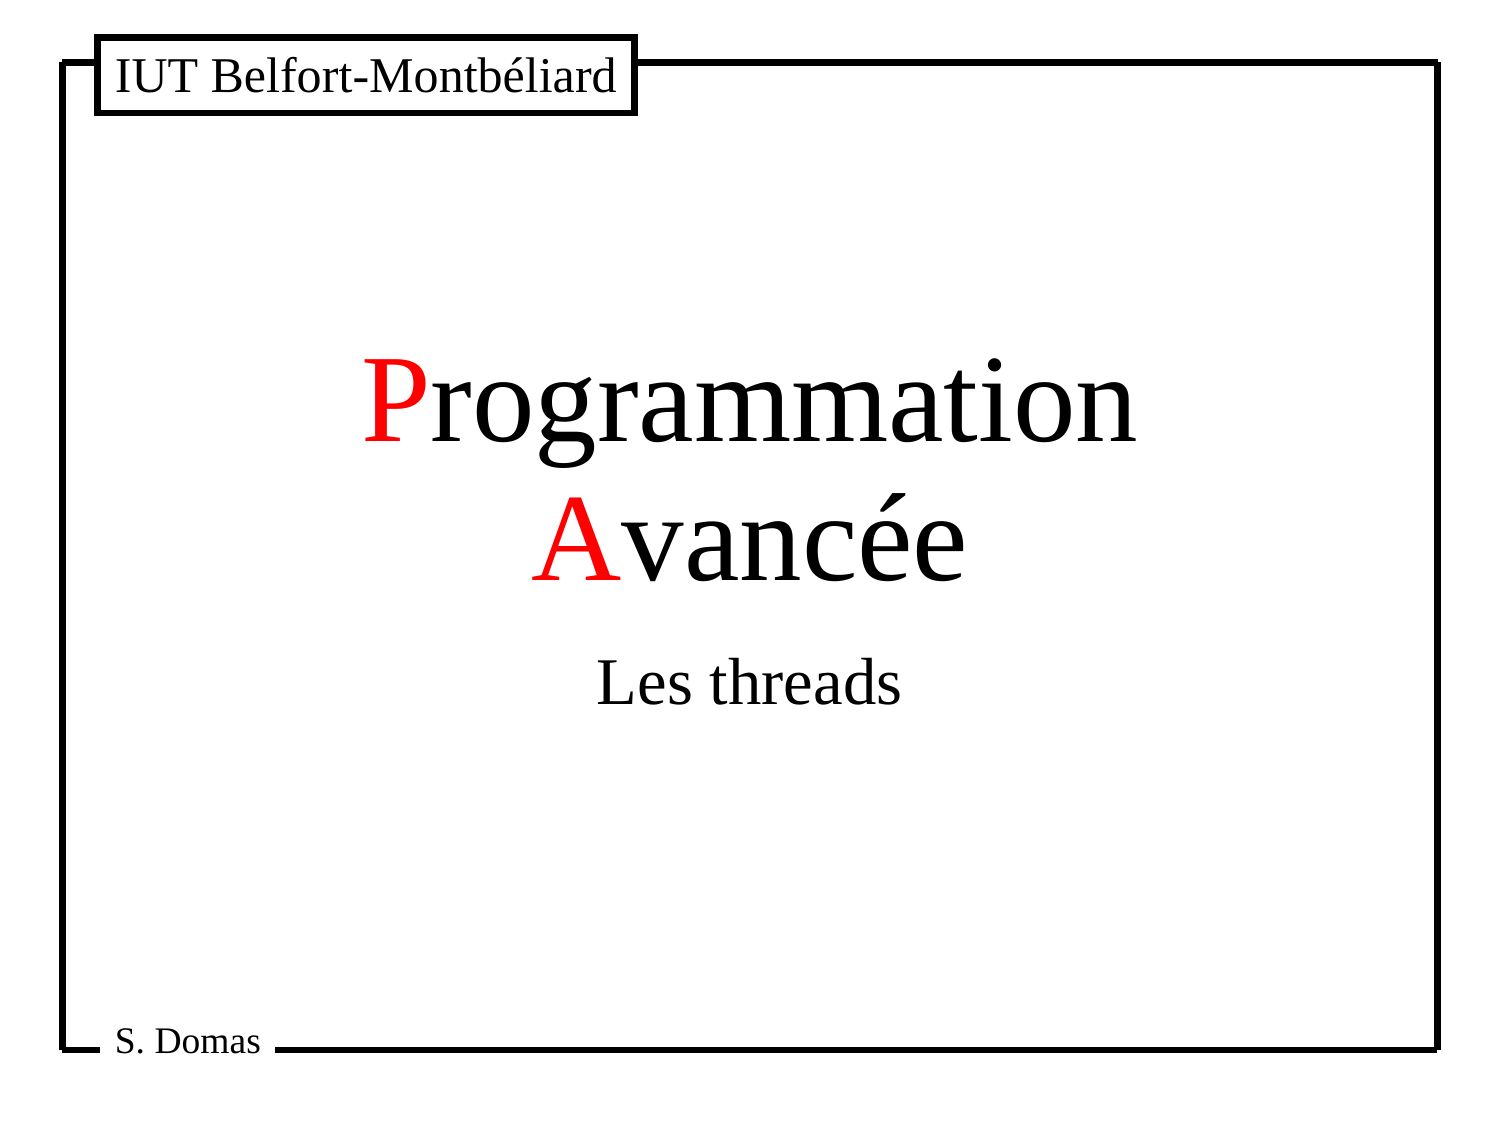

IUT Belfort-Montbéliard
# Programmation Avancée
Les threads
S. Domas